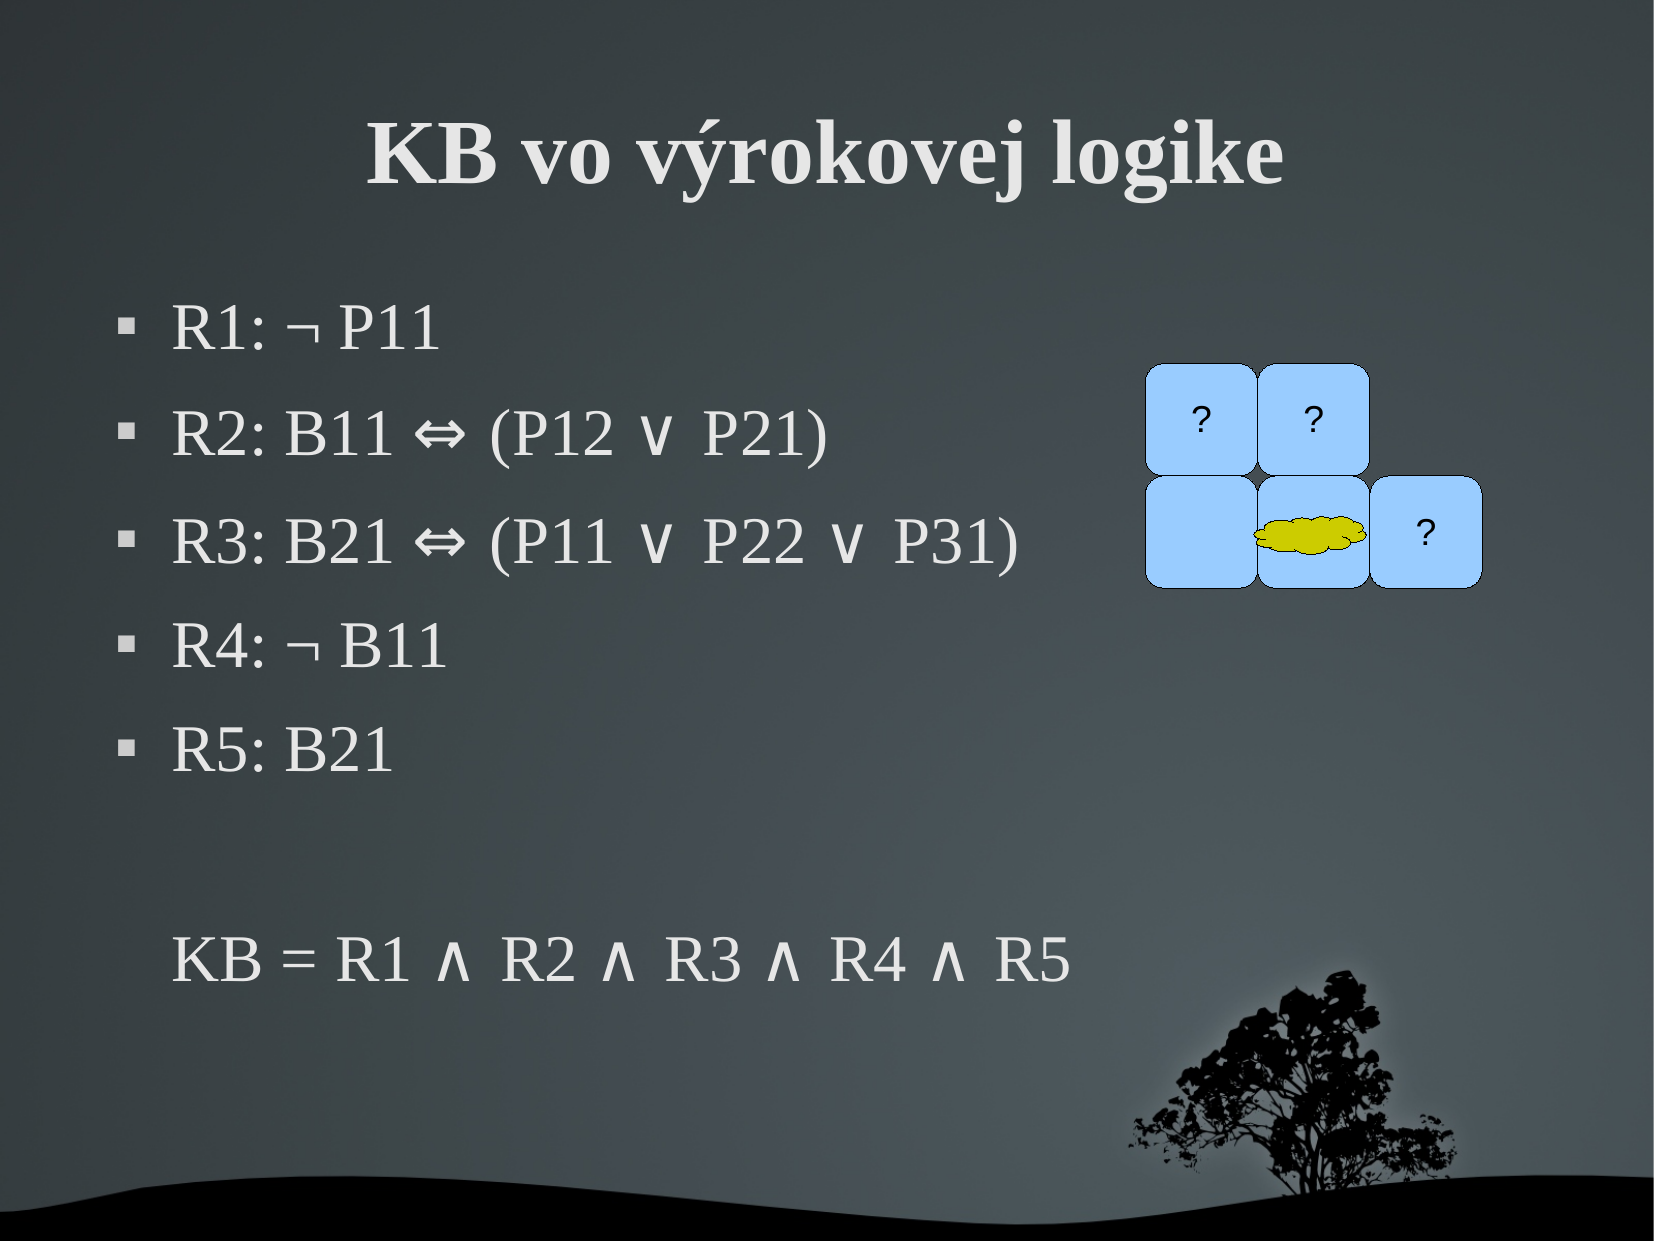

# KB vo výrokovej logike
R1: ¬ P11
R2: B11 ⇔ (P12 ∨ P21)
R3: B21 ⇔ (P11 ∨ P22 ∨ P31)
R4: ¬ B11
R5: B21
KB = R1 ∧ R2 ∧ R3 ∧ R4 ∧ R5
?
?
?